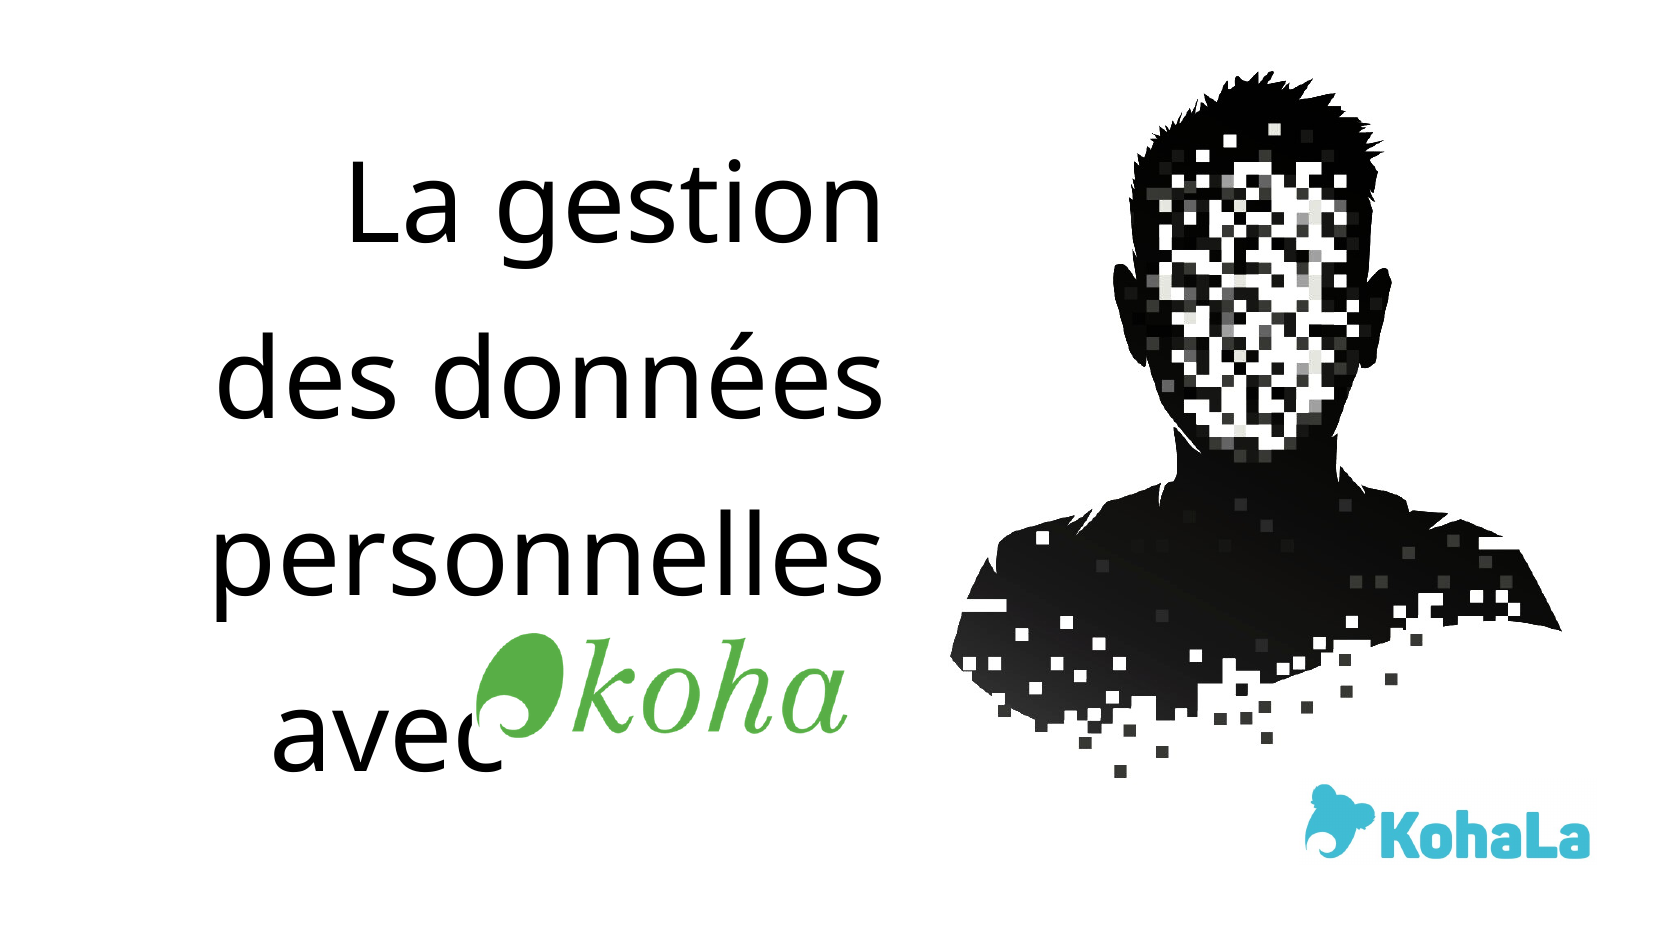

# La gestion des données personnelles avec